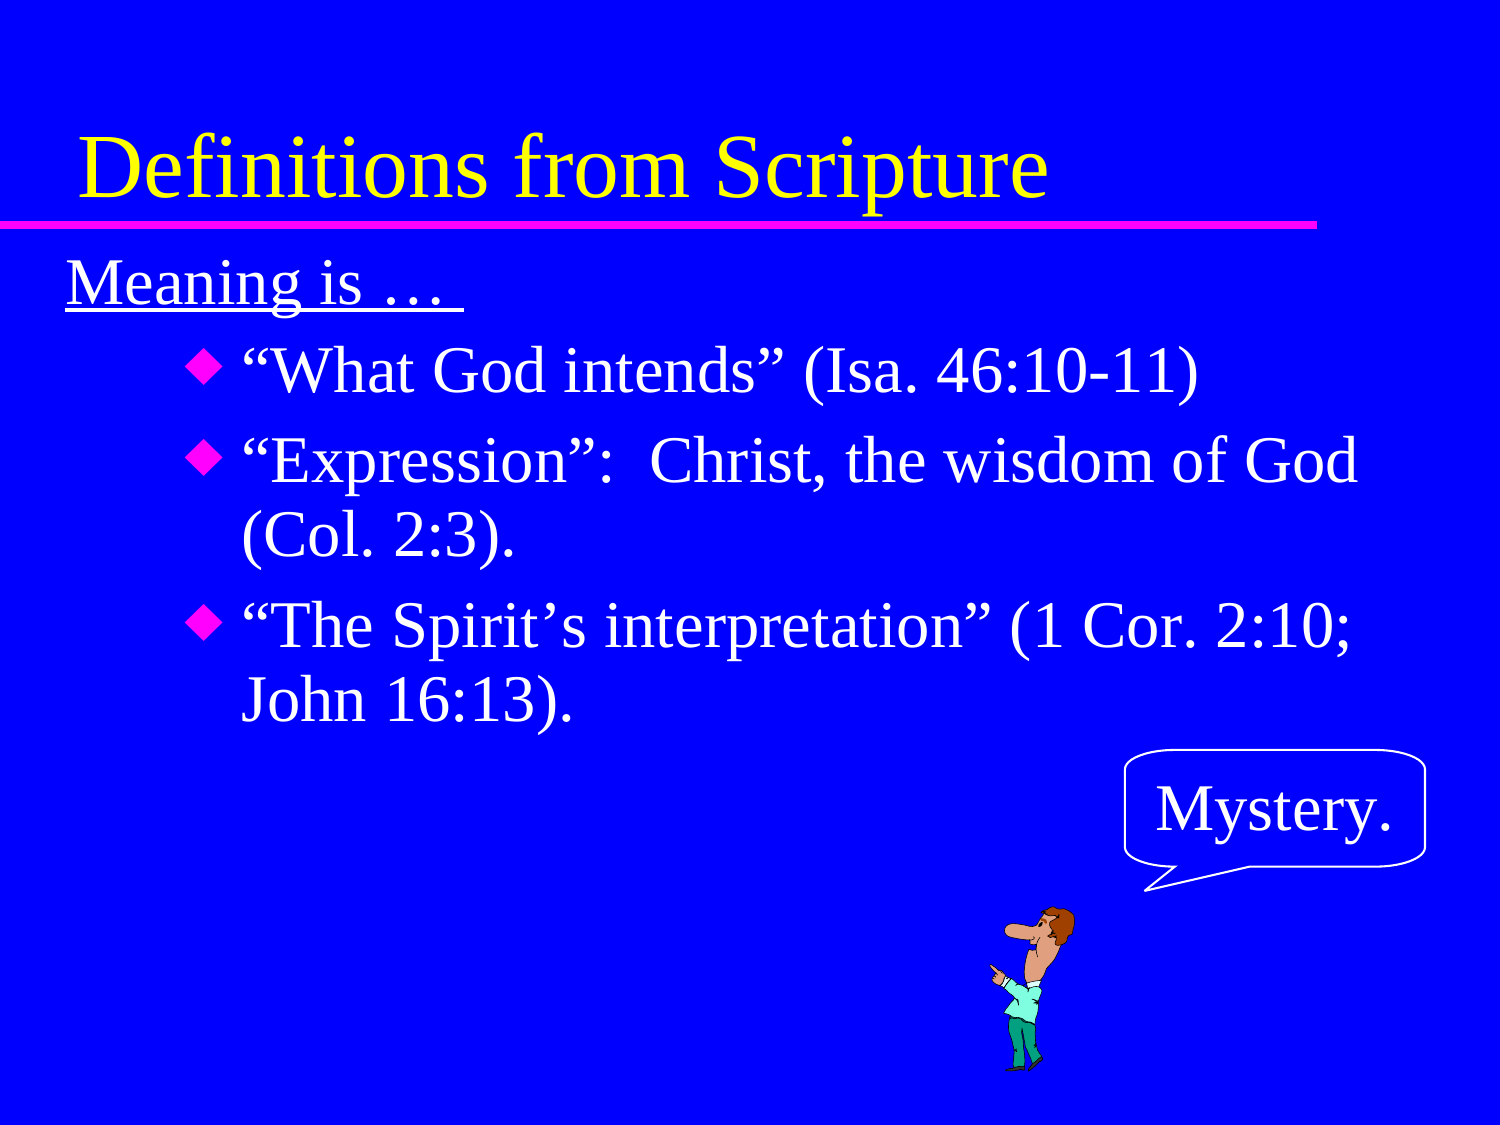

# Definitions from Scripture
Meaning is …
“What God intends” (Isa. 46:10-11)
“Expression”: Christ, the wisdom of God (Col. 2:3).
“The Spirit’s interpretation” (1 Cor. 2:10; John 16:13).
Mystery.